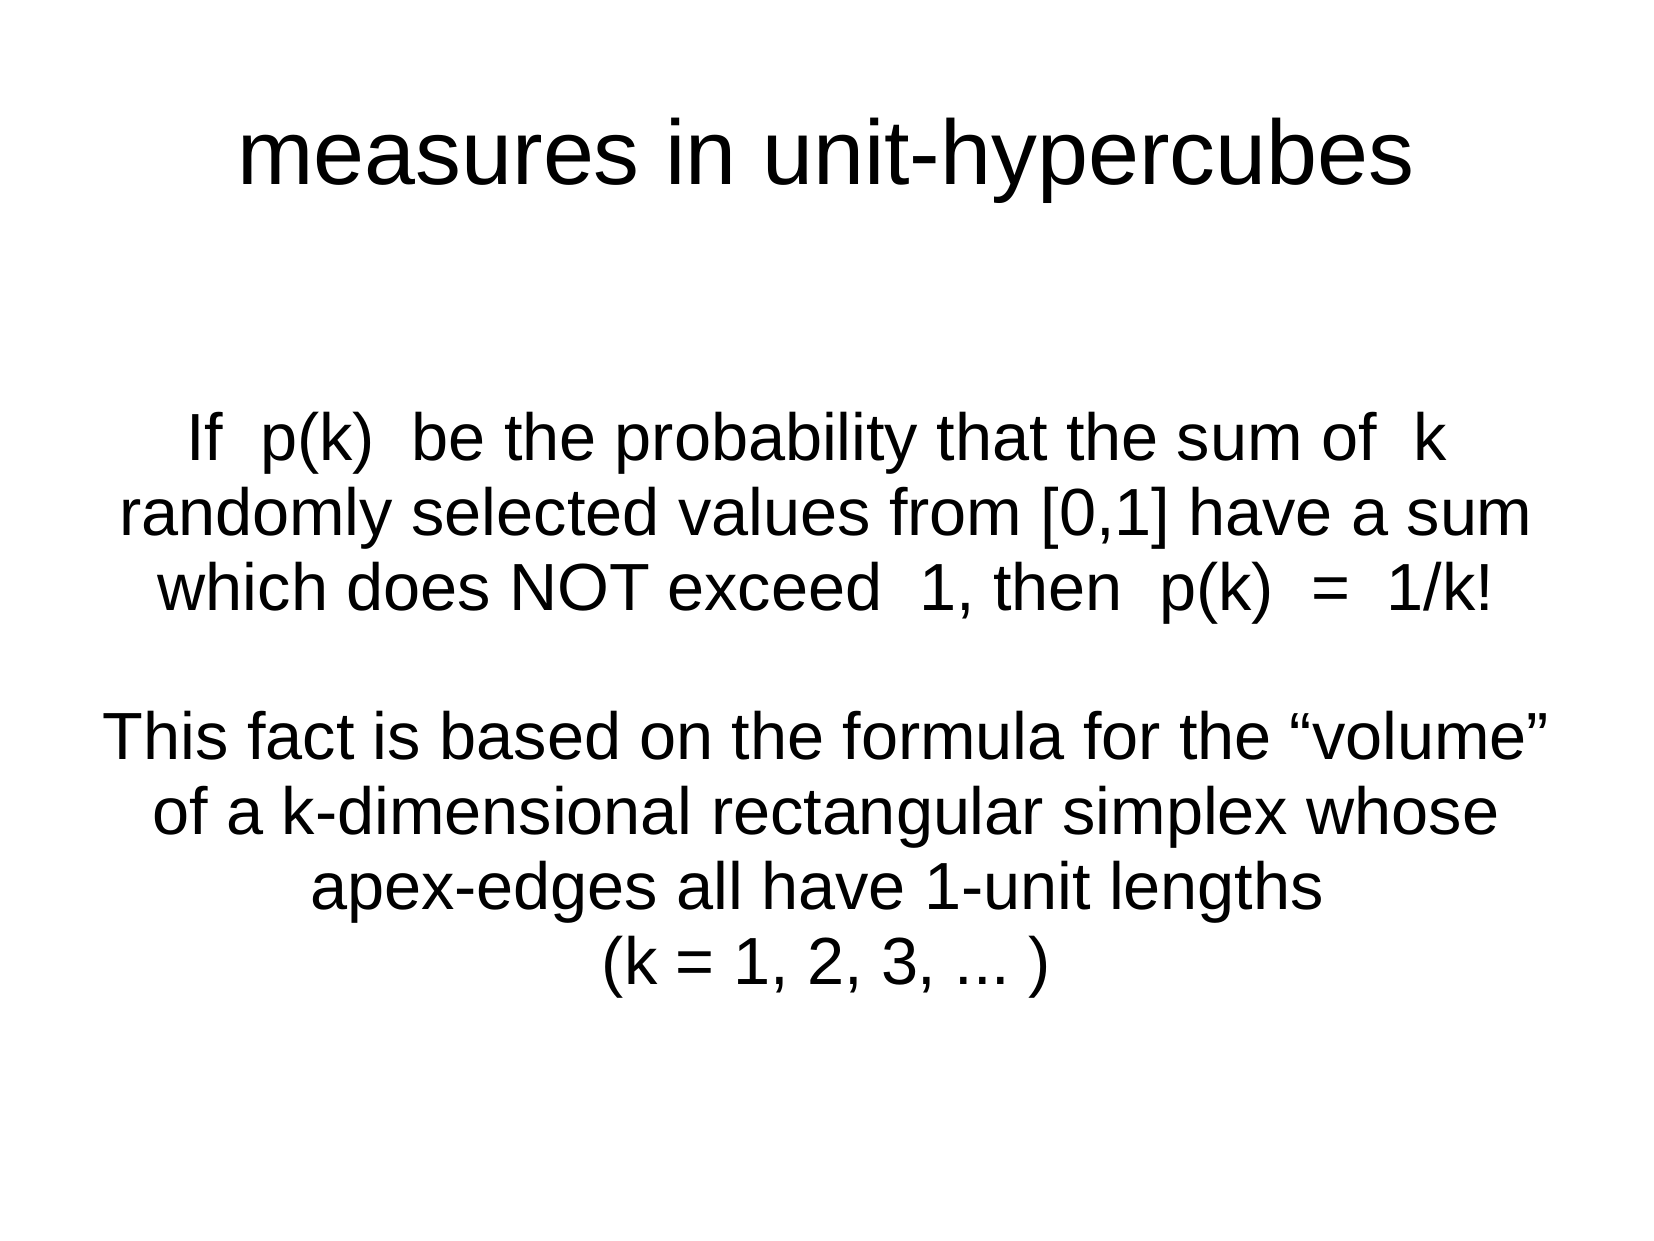

# measures in unit-hypercubes
If p(k) be the probability that the sum of k randomly selected values from [0,1] have a sum which does NOT exceed 1, then p(k) = 1/k!
This fact is based on the formula for the “volume” of a k-dimensional rectangular simplex whose apex-edges all have 1-unit lengths
(k = 1, 2, 3, ... )